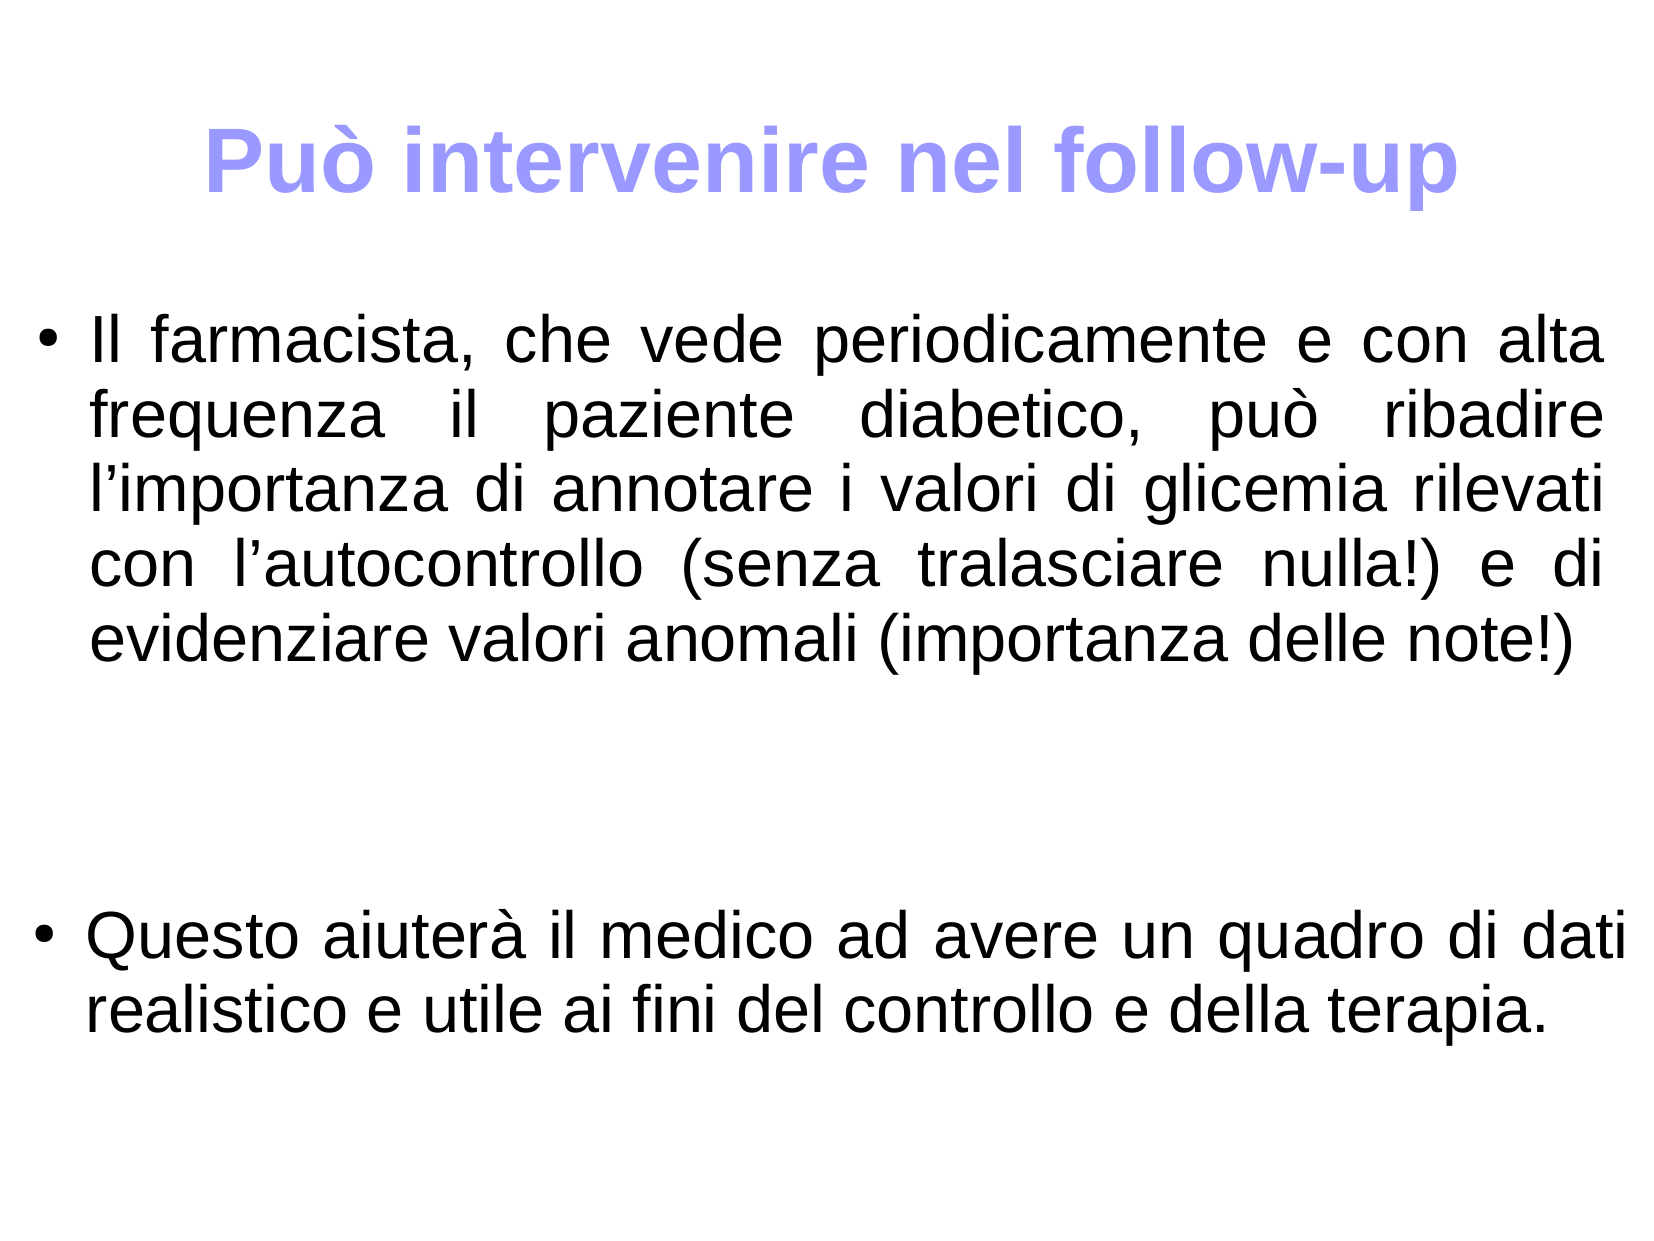

Può intervenire nel follow-up
Il farmacista, che vede periodicamente e con alta frequenza il paziente diabetico, può ribadire l’importanza di annotare i valori di glicemia rilevati con l’autocontrollo (senza tralasciare nulla!) e di evidenziare valori anomali (importanza delle note!)
Questo aiuterà il medico ad avere un quadro di dati realistico e utile ai fini del controllo e della terapia.